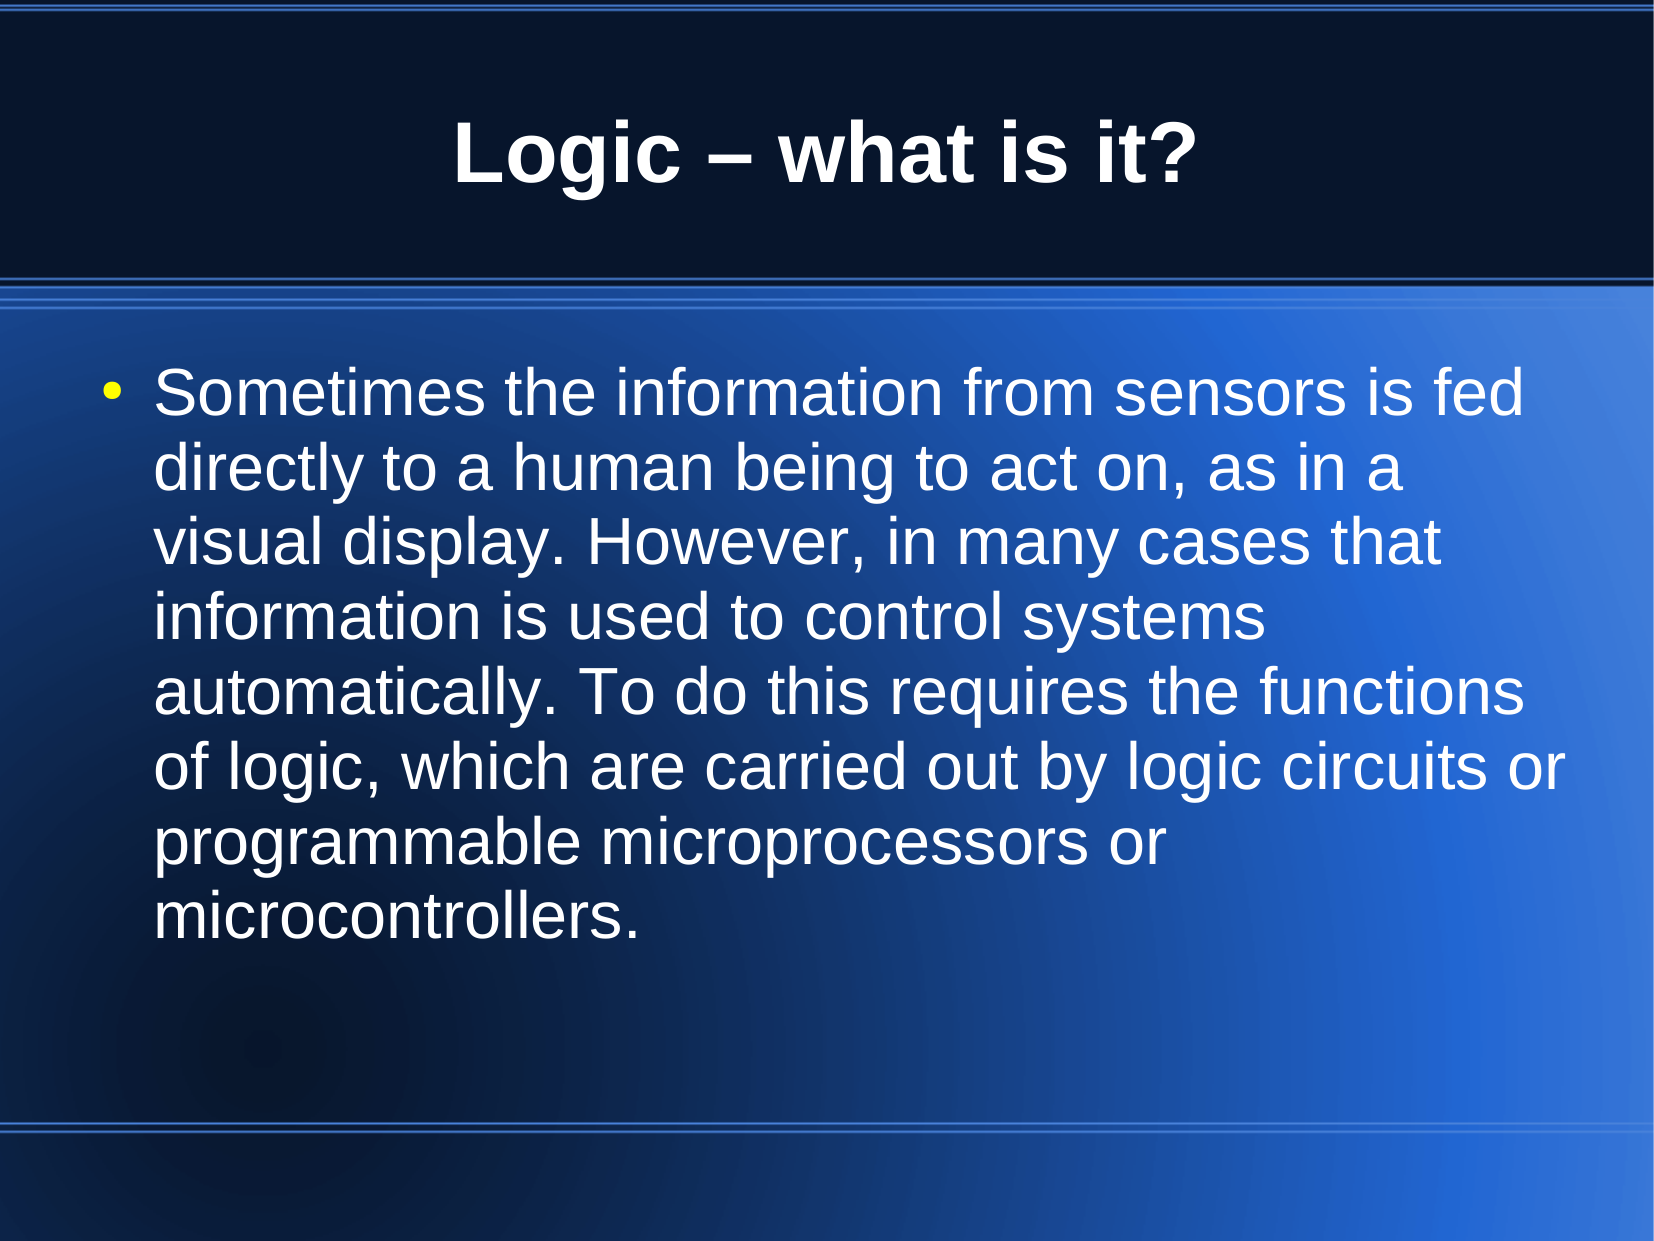

# Logic – what is it?
Sometimes the information from sensors is fed directly to a human being to act on, as in a visual display. However, in many cases that information is used to control systems automatically. To do this requires the functions of logic, which are carried out by logic circuits or programmable microprocessors or microcontrollers.